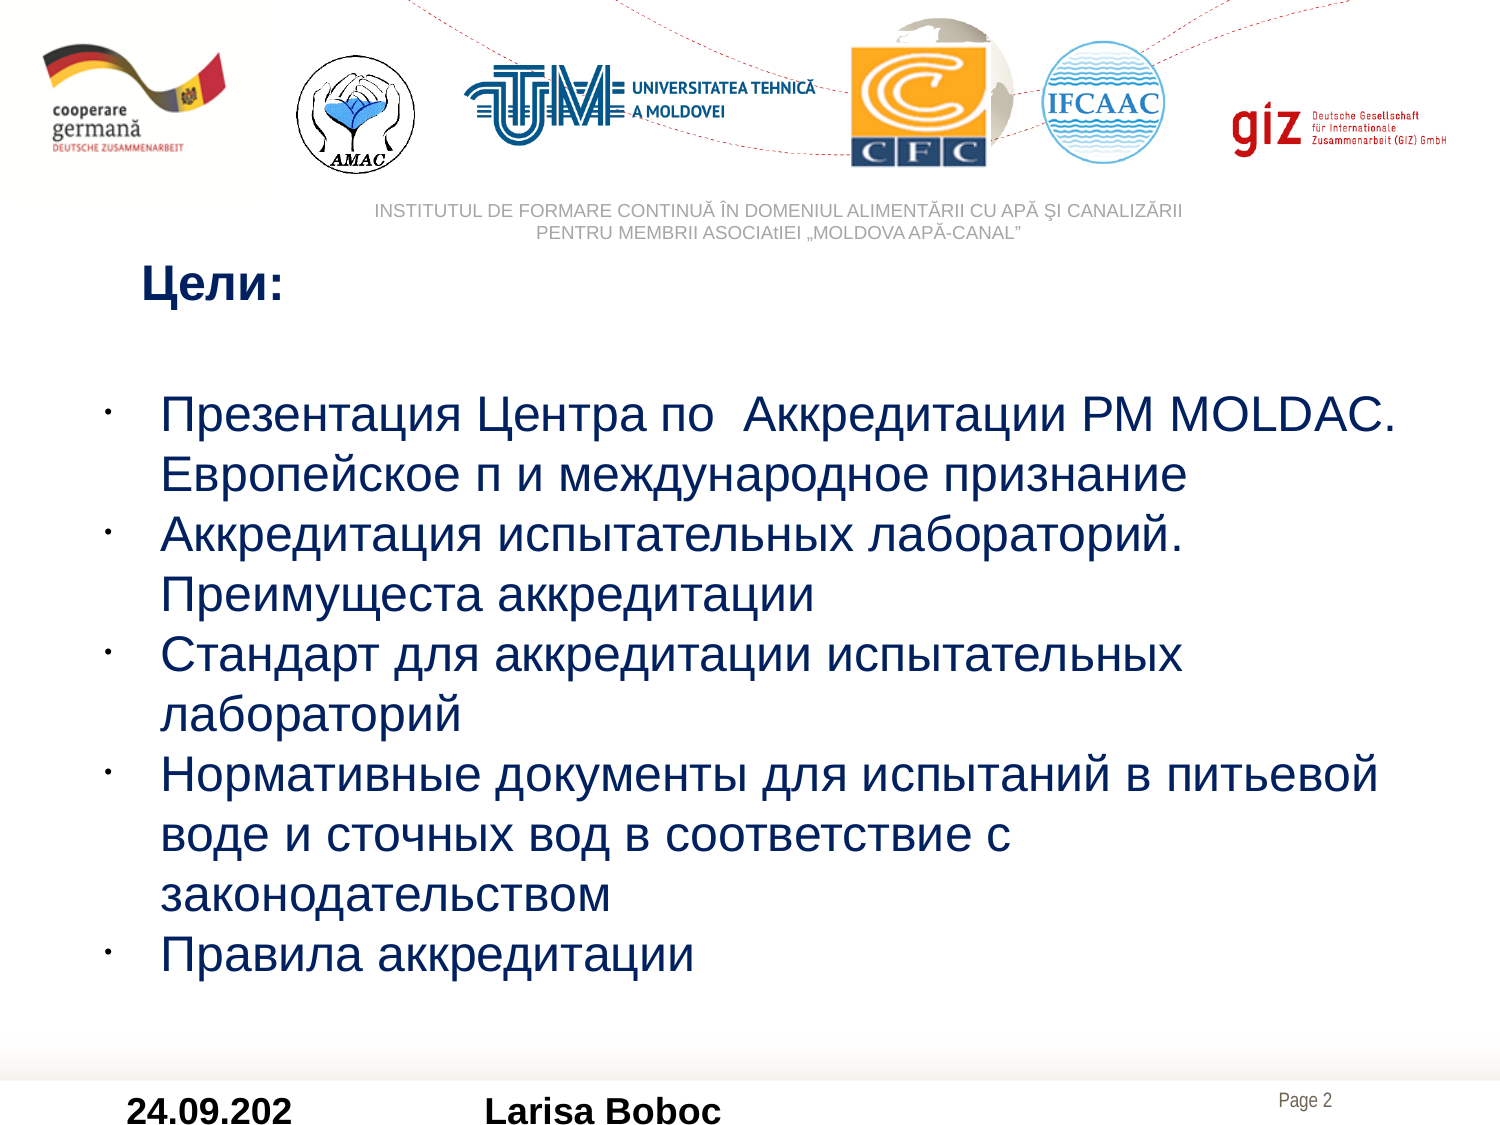

INSTITUTUL DE FORMARE CONTINUĂ ÎN DOMENIUL ALIMENTĂRII CU APĂ ŞI CANALIZĂRII
PENTRU MEMBRII ASOCIAtIEI „MOLDOVA APĂ-CANAL”
# Цели:
Презентация Центра по Аккредитации РМ MOLDAC. Европейское п и международное признание
Аккредитация испытательных лабораторий. Преимущеста аккредитации
Cтандарт для аккредитации испытательных лабораторий
Нормативные документы для испытаний в питьевой воде и сточных вод в соответствие с законодательством
Правила аккредитации
Larisa Boboc